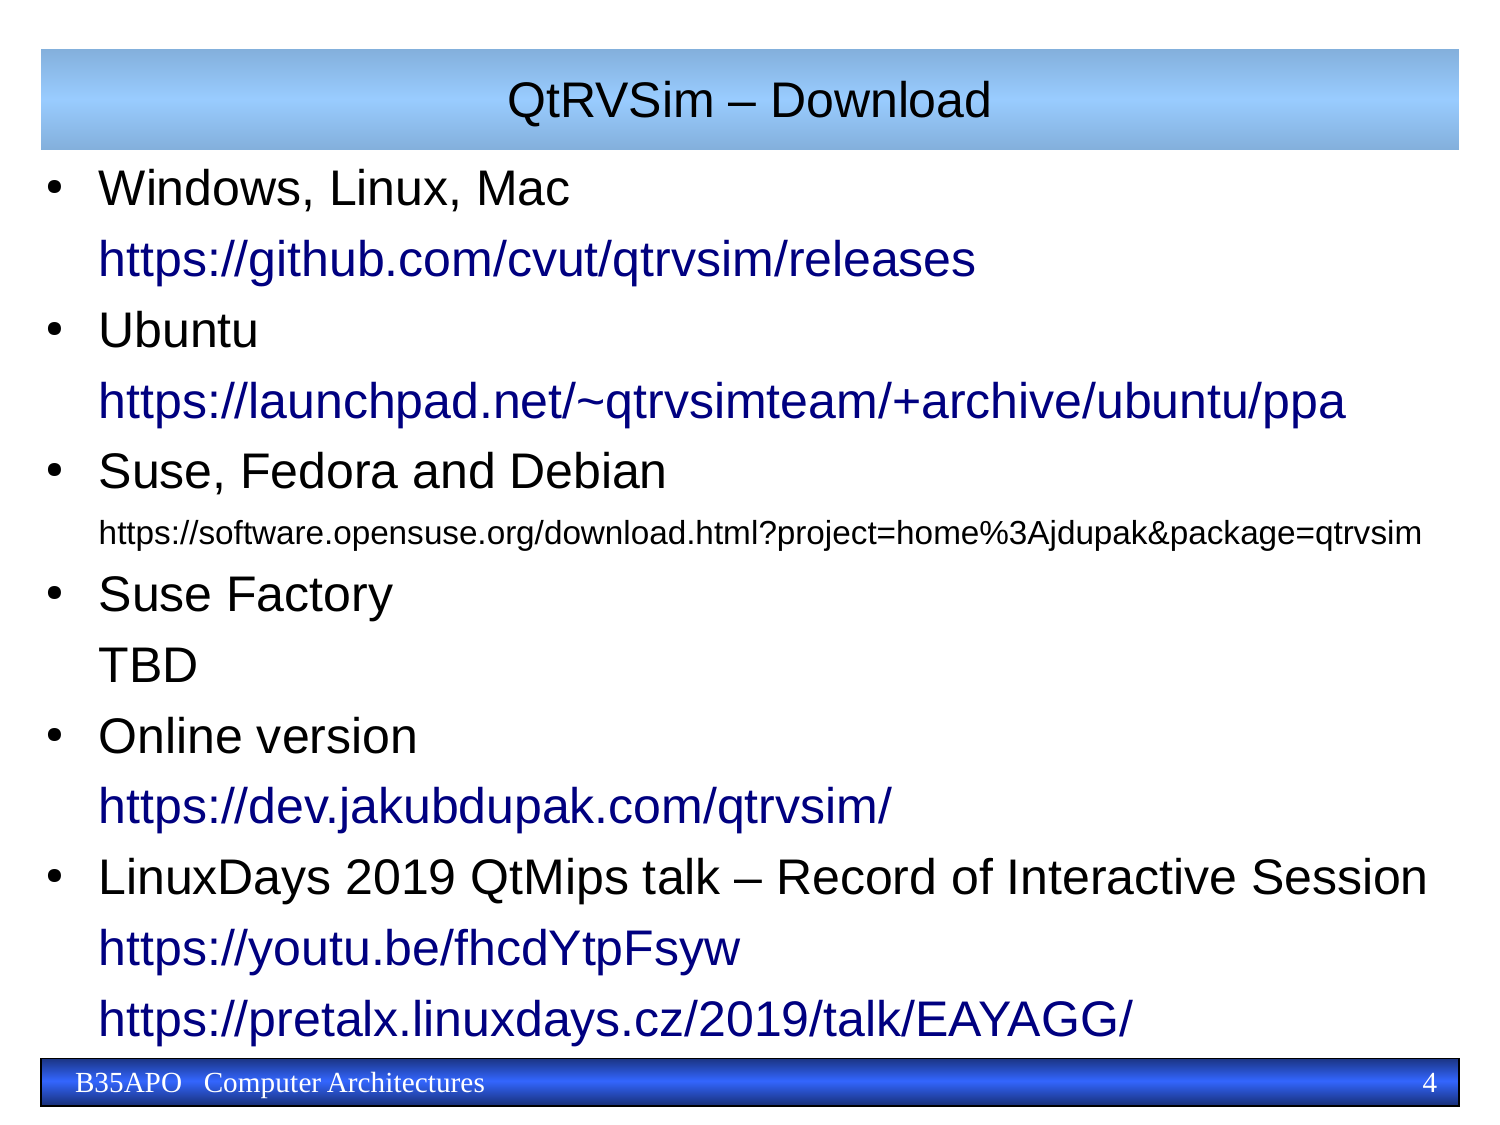

# QtRVSim – Download
Windows, Linux, Mac
https://github.com/cvut/qtrvsim/releases
Ubuntu
https://launchpad.net/~qtrvsimteam/+archive/ubuntu/ppa
Suse, Fedora and Debian
https://software.opensuse.org/download.html?project=home%3Ajdupak&package=qtrvsim
Suse Factory
TBD
Online version
https://dev.jakubdupak.com/qtrvsim/
LinuxDays 2019 QtMips talk – Record of Interactive Session
https://youtu.be/fhcdYtpFsyw
https://pretalx.linuxdays.cz/2019/talk/EAYAGG/
B35APO Computer Architectures
4